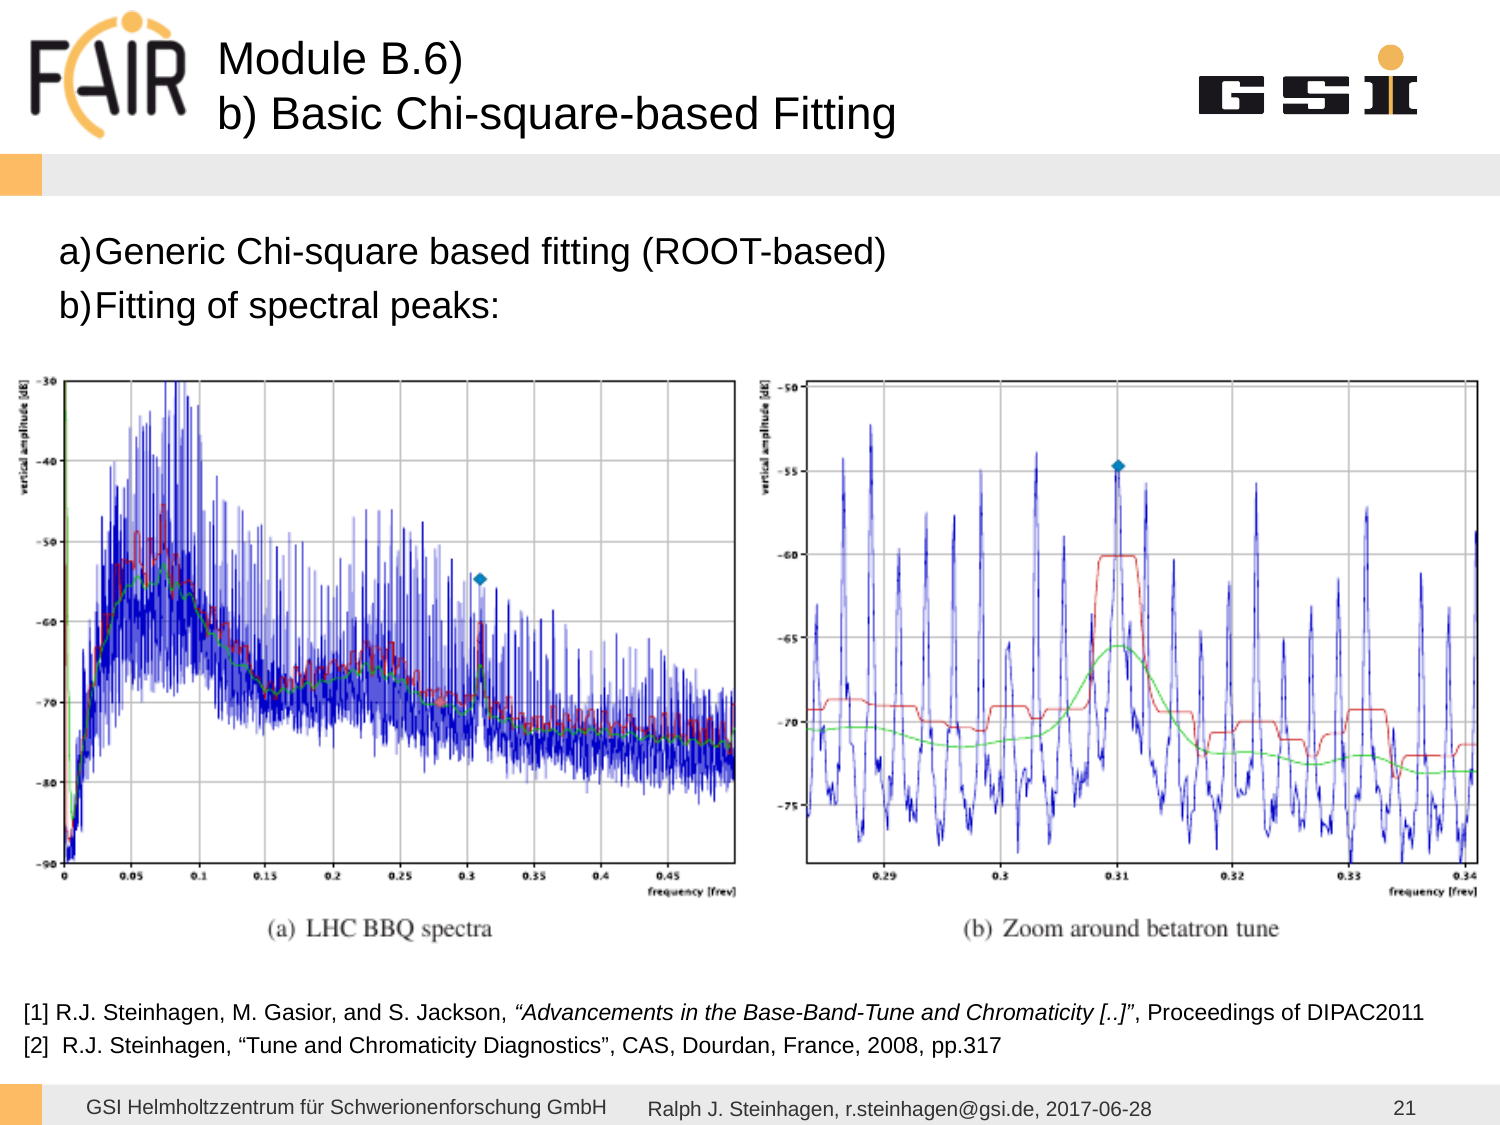

# Module B.6) b) Basic Chi-square-based Fitting
Generic Chi-square based fitting (ROOT-based)
Fitting of spectral peaks:
[1] R.J. Steinhagen, M. Gasior, and S. Jackson, “Advancements in the Base-Band-Tune and Chromaticity [..]”, Proceedings of DIPAC2011
[2] R.J. Steinhagen, “Tune and Chromaticity Diagnostics”, CAS, Dourdan, France, 2008, pp.317